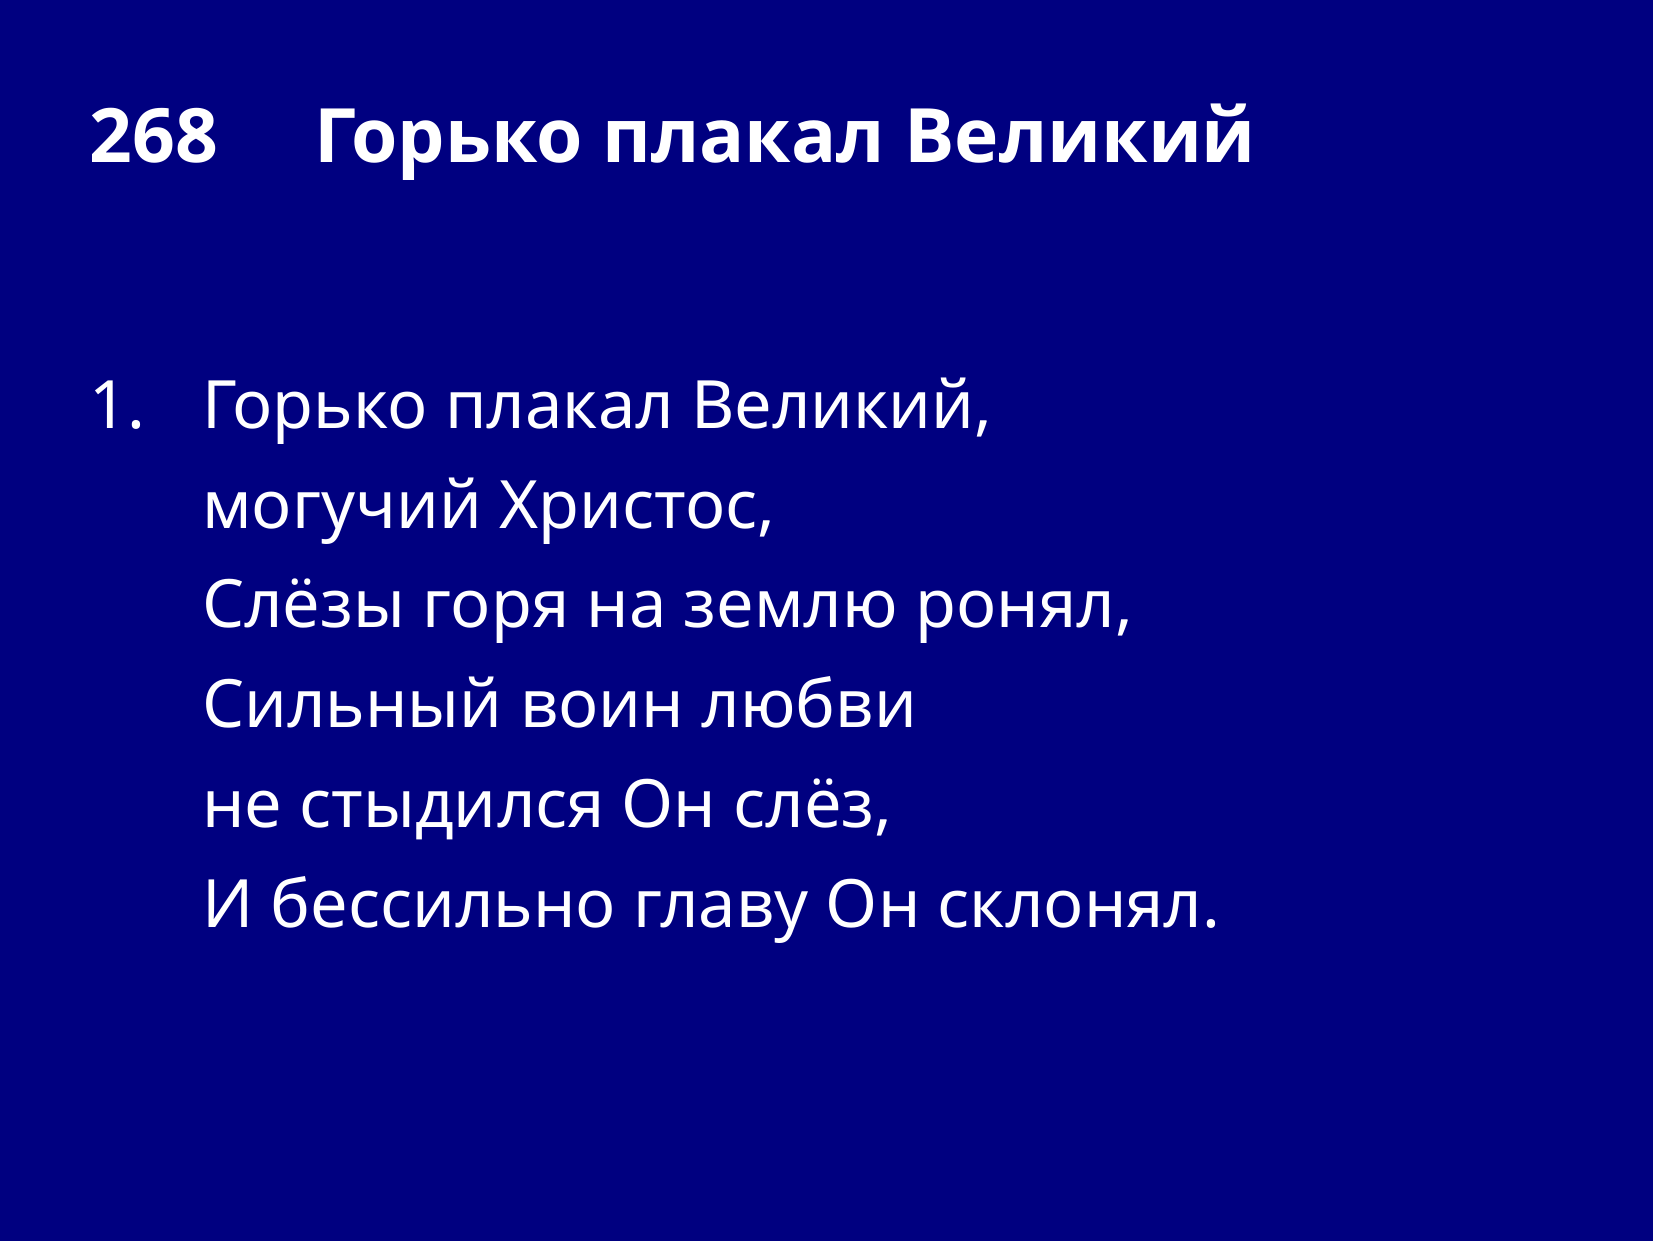

268	Горько плакал Великий
1.	Горько плакал Великий,
	могучий Христос,
	Слёзы горя на землю ронял,
	Сильный воин любви
	не стыдился Он слёз,
	И бессильно главу Он склонял.